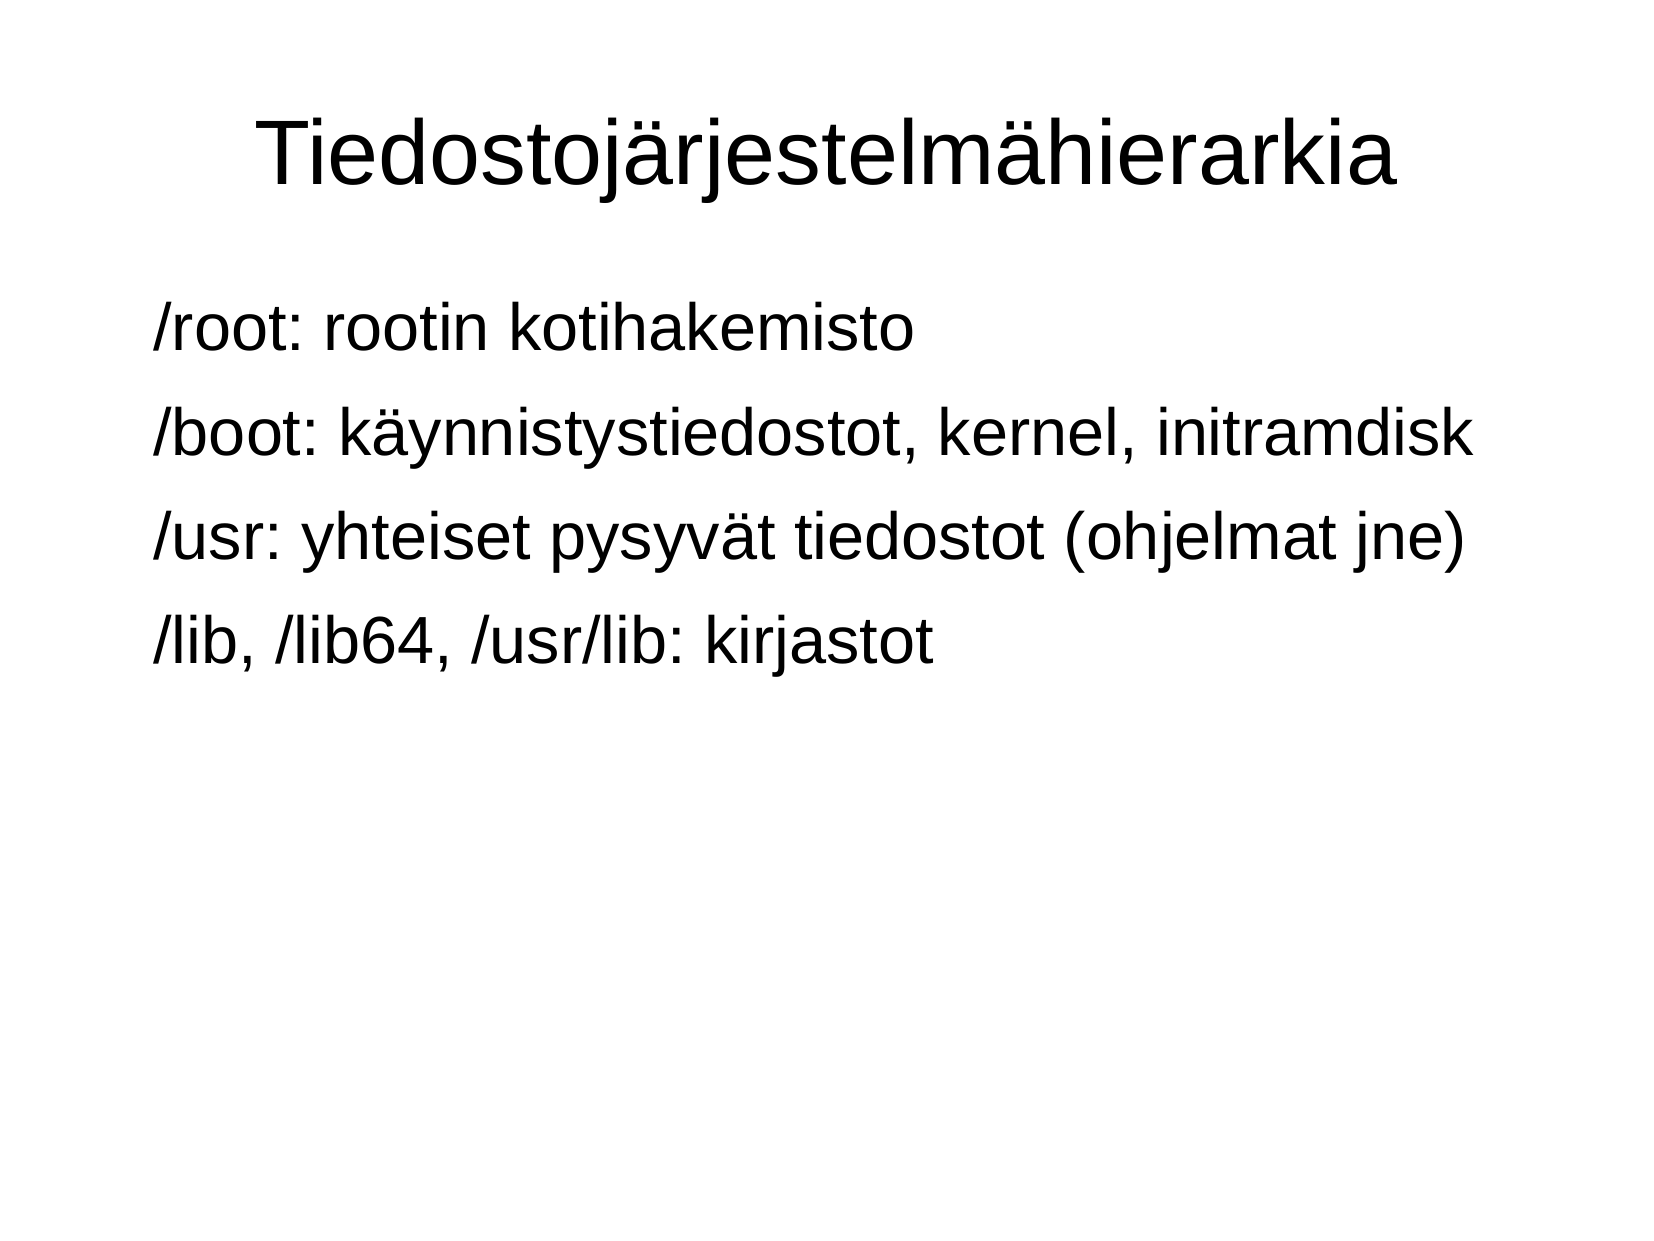

# Tiedostojärjestelmähierarkia
/root: rootin kotihakemisto
/boot: käynnistystiedostot, kernel, initramdisk
/usr: yhteiset pysyvät tiedostot (ohjelmat jne)
/lib, /lib64, /usr/lib: kirjastot